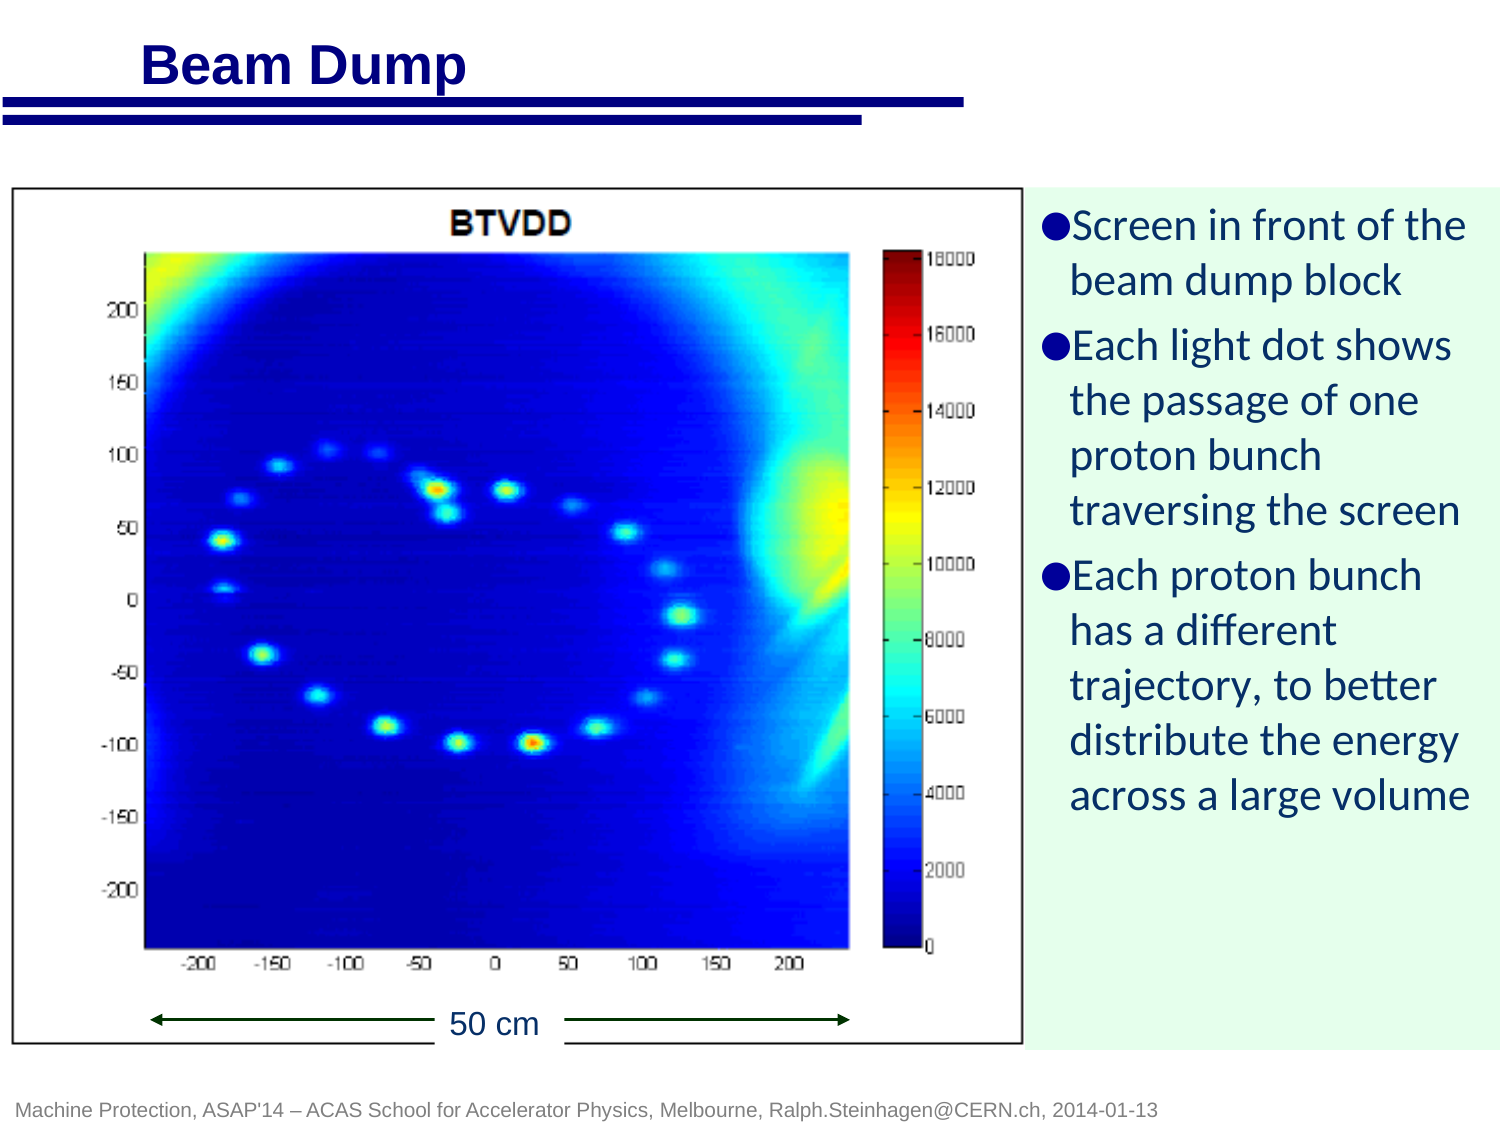

# Beam Dump
Screen in front of the beam dump block
Each light dot shows the passage of one proton bunch traversing the screen
Each proton bunch has a different trajectory, to better distribute the energy across a large volume
50 cm